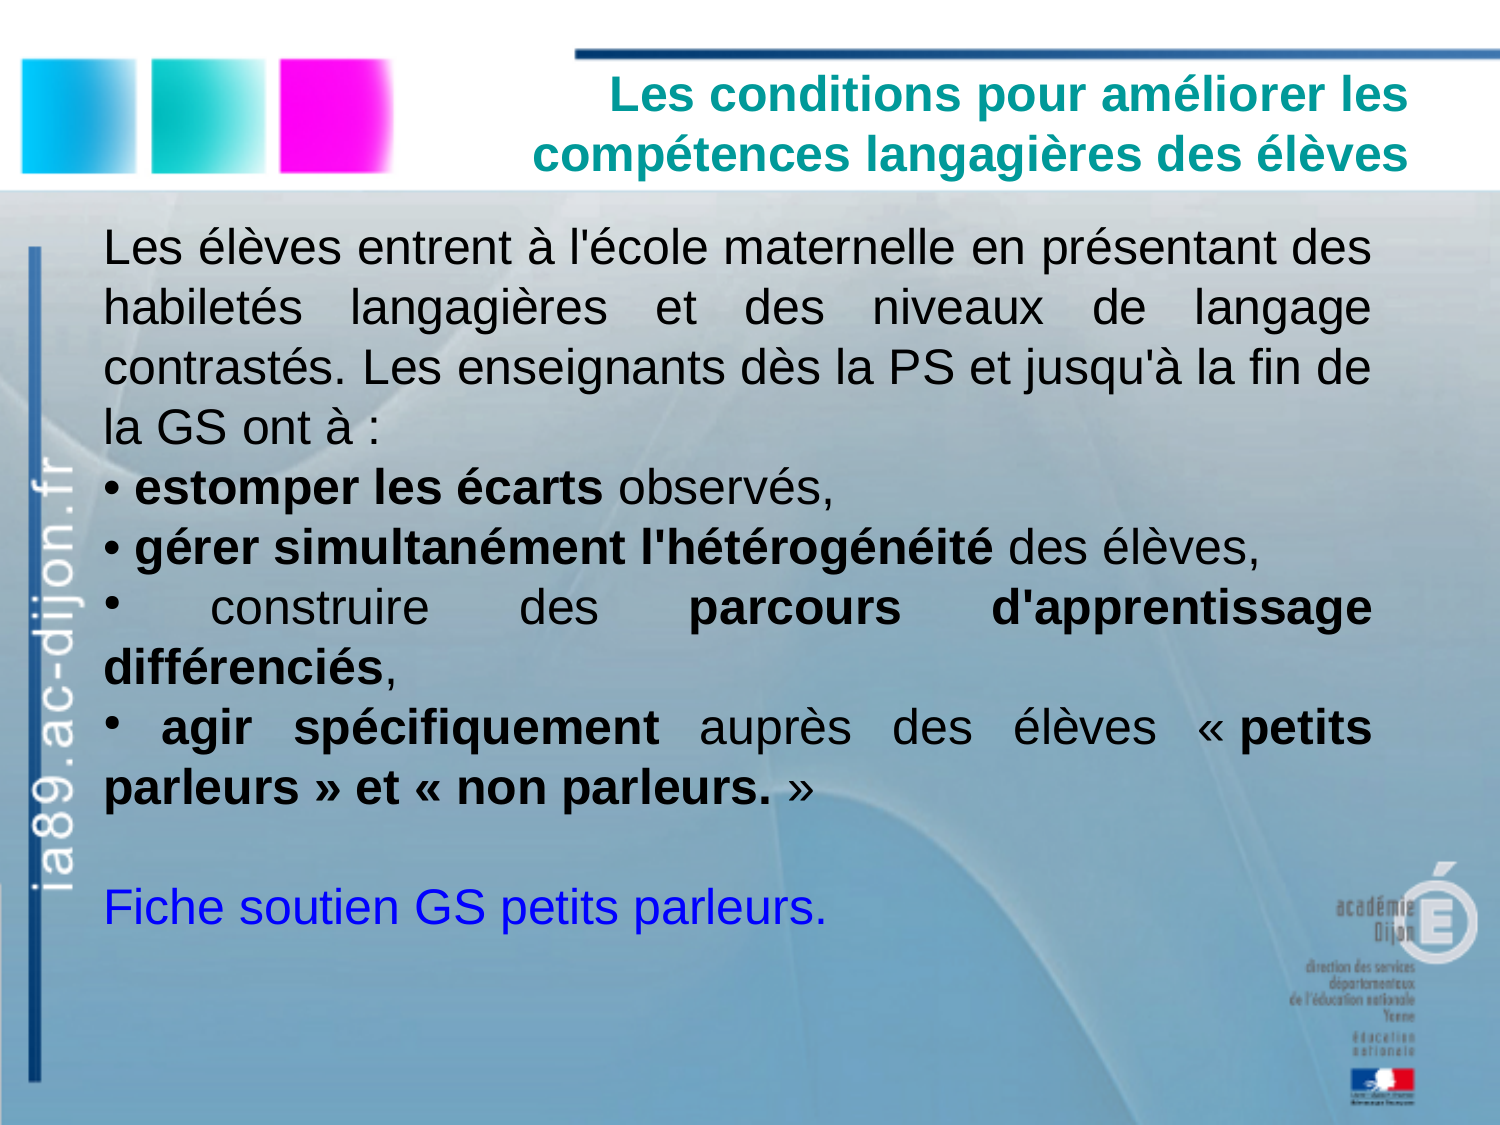

# Les conditions pour améliorer les compétences langagières des élèves
Les élèves entrent à l'école maternelle en présentant des habiletés langagières et des niveaux de langage contrastés. Les enseignants dès la PS et jusqu'à la fin de la GS ont à :
• estomper les écarts observés,
• gérer simultanément l'hétérogénéité des élèves,
 construire des parcours d'apprentissage différenciés,
 agir spécifiquement auprès des élèves « petits parleurs » et « non parleurs. »
Fiche soutien GS petits parleurs.